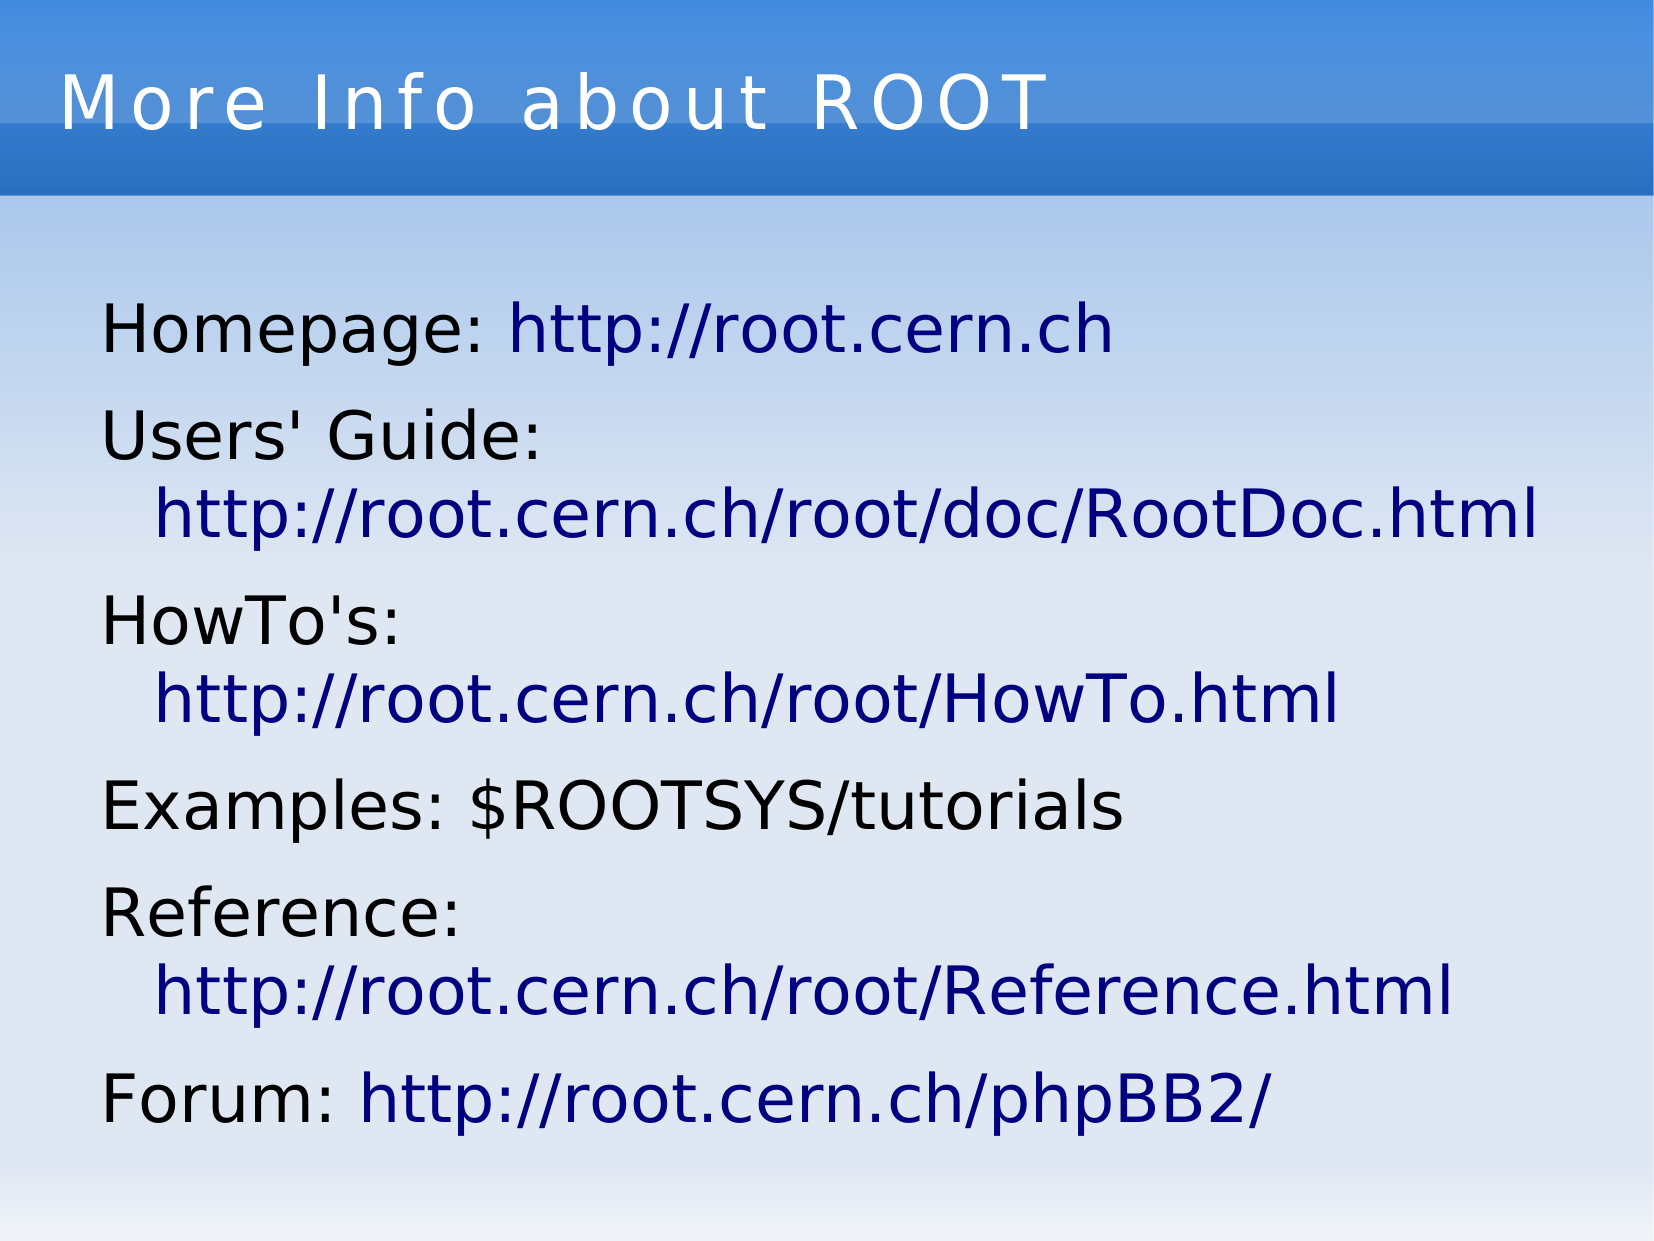

# More Info about ROOT
Homepage: http://root.cern.ch
Users' Guide: http://root.cern.ch/root/doc/RootDoc.html
HowTo's:http://root.cern.ch/root/HowTo.html
Examples: $ROOTSYS/tutorials
Reference: http://root.cern.ch/root/Reference.html
Forum: http://root.cern.ch/phpBB2/